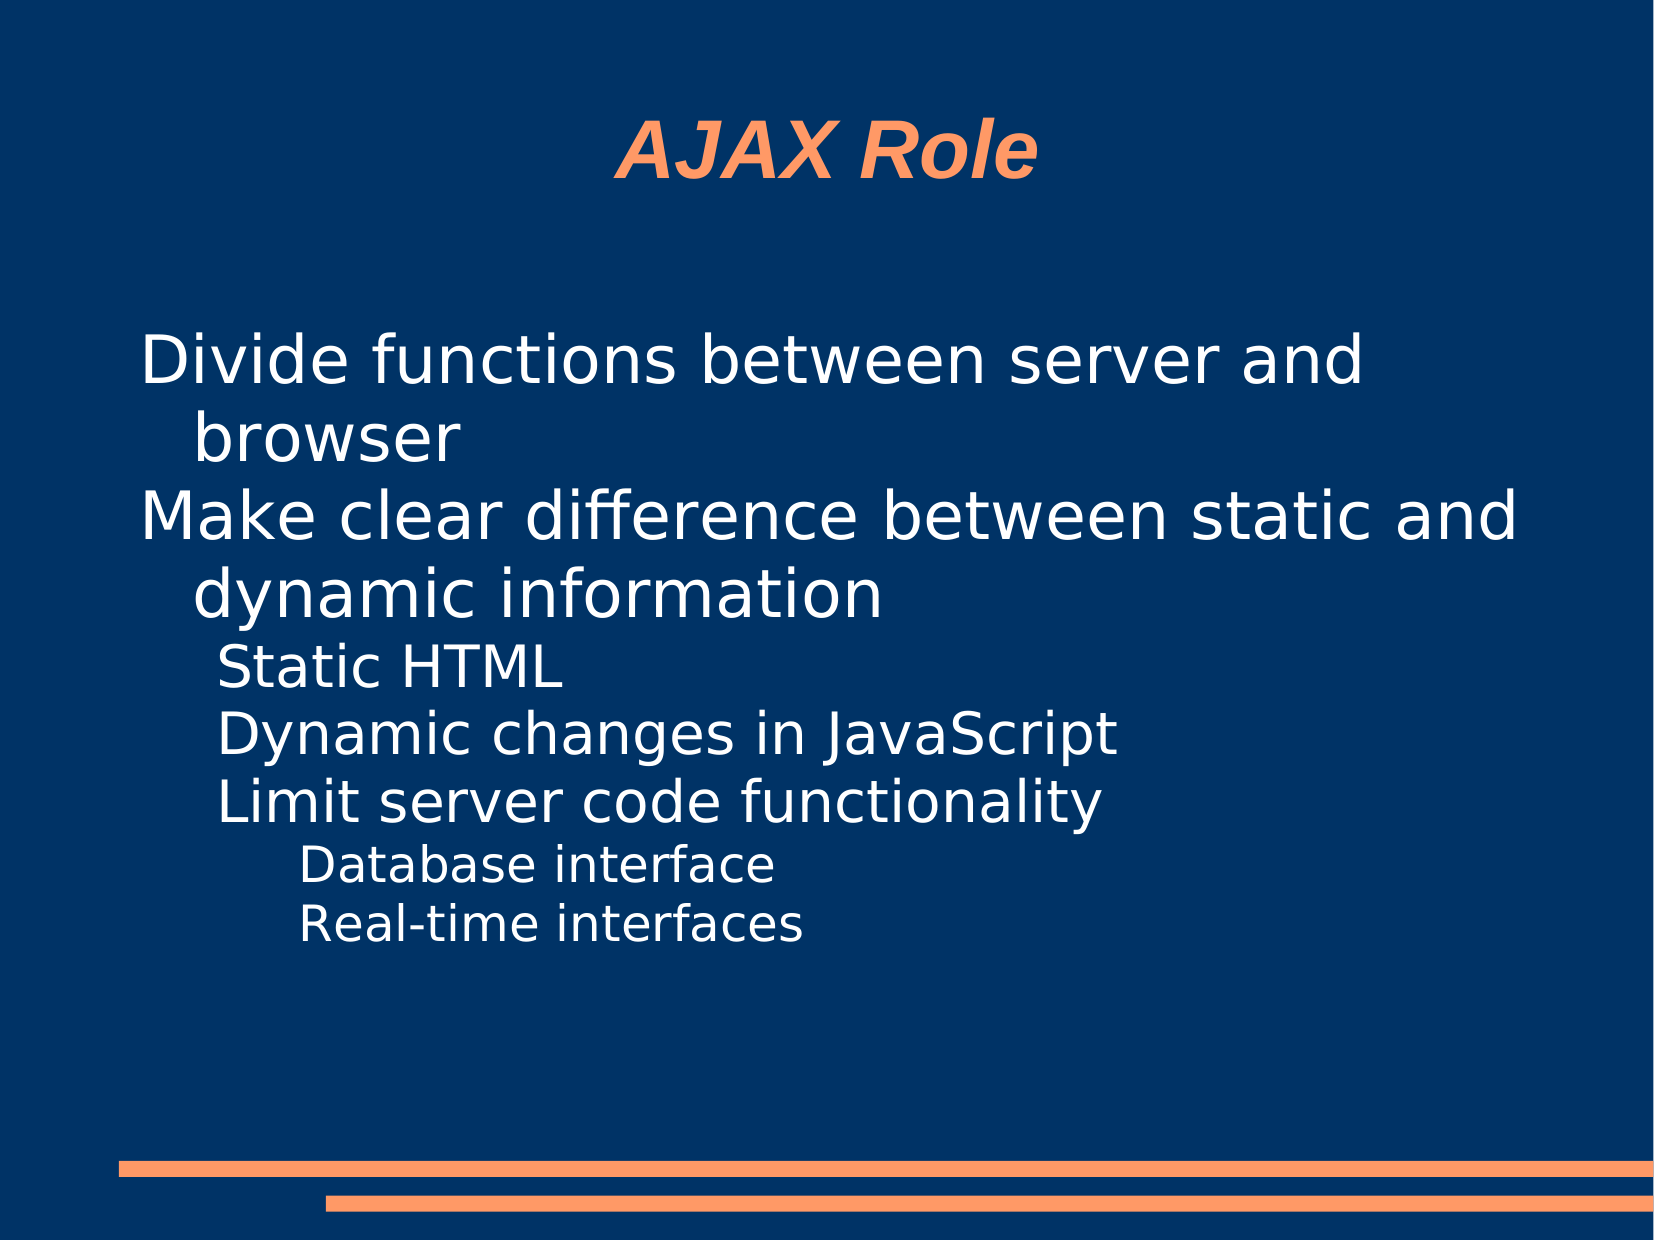

# AJAX Role
Divide functions between server and browser
Make clear difference between static and dynamic information
Static HTML
Dynamic changes in JavaScript
Limit server code functionality
Database interface
Real-time interfaces